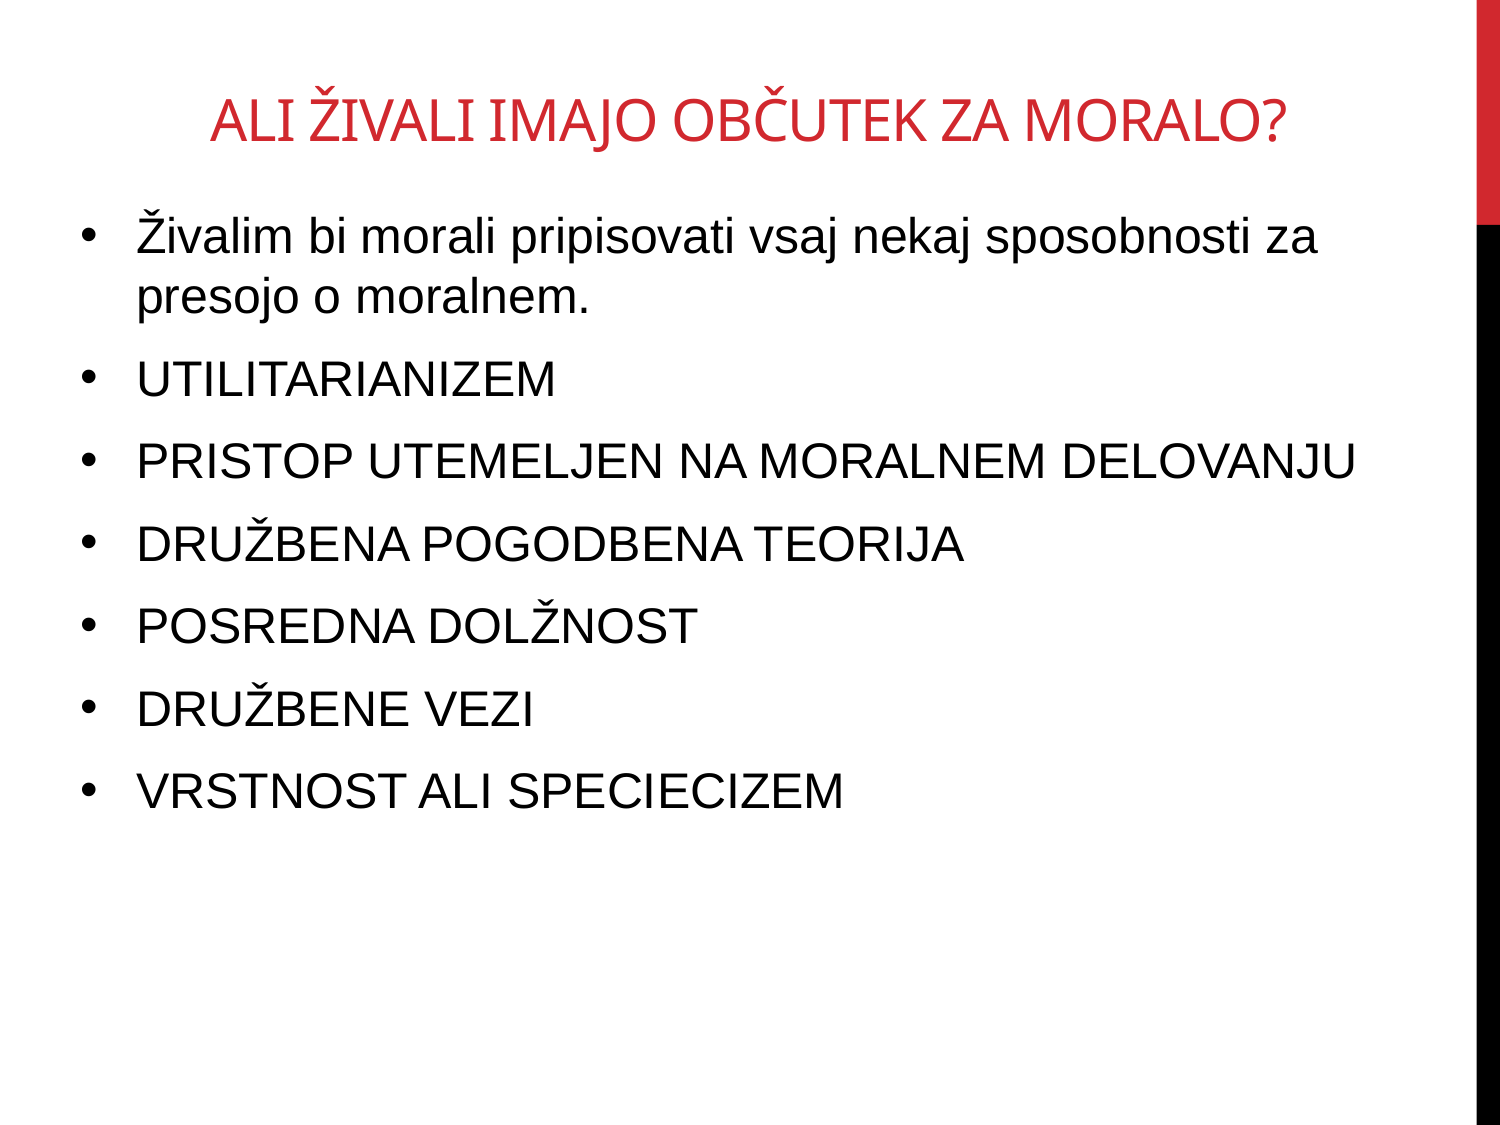

# Ali živali imajo občutek za moralo?
Živalim bi morali pripisovati vsaj nekaj sposobnosti za presojo o moralnem.
UTILITARIANIZEM
PRISTOP UTEMELJEN NA MORALNEM DELOVANJU
DRUŽBENA POGODBENA TEORIJA
POSREDNA DOLŽNOST
DRUŽBENE VEZI
VRSTNOST ALI SPECIECIZEM